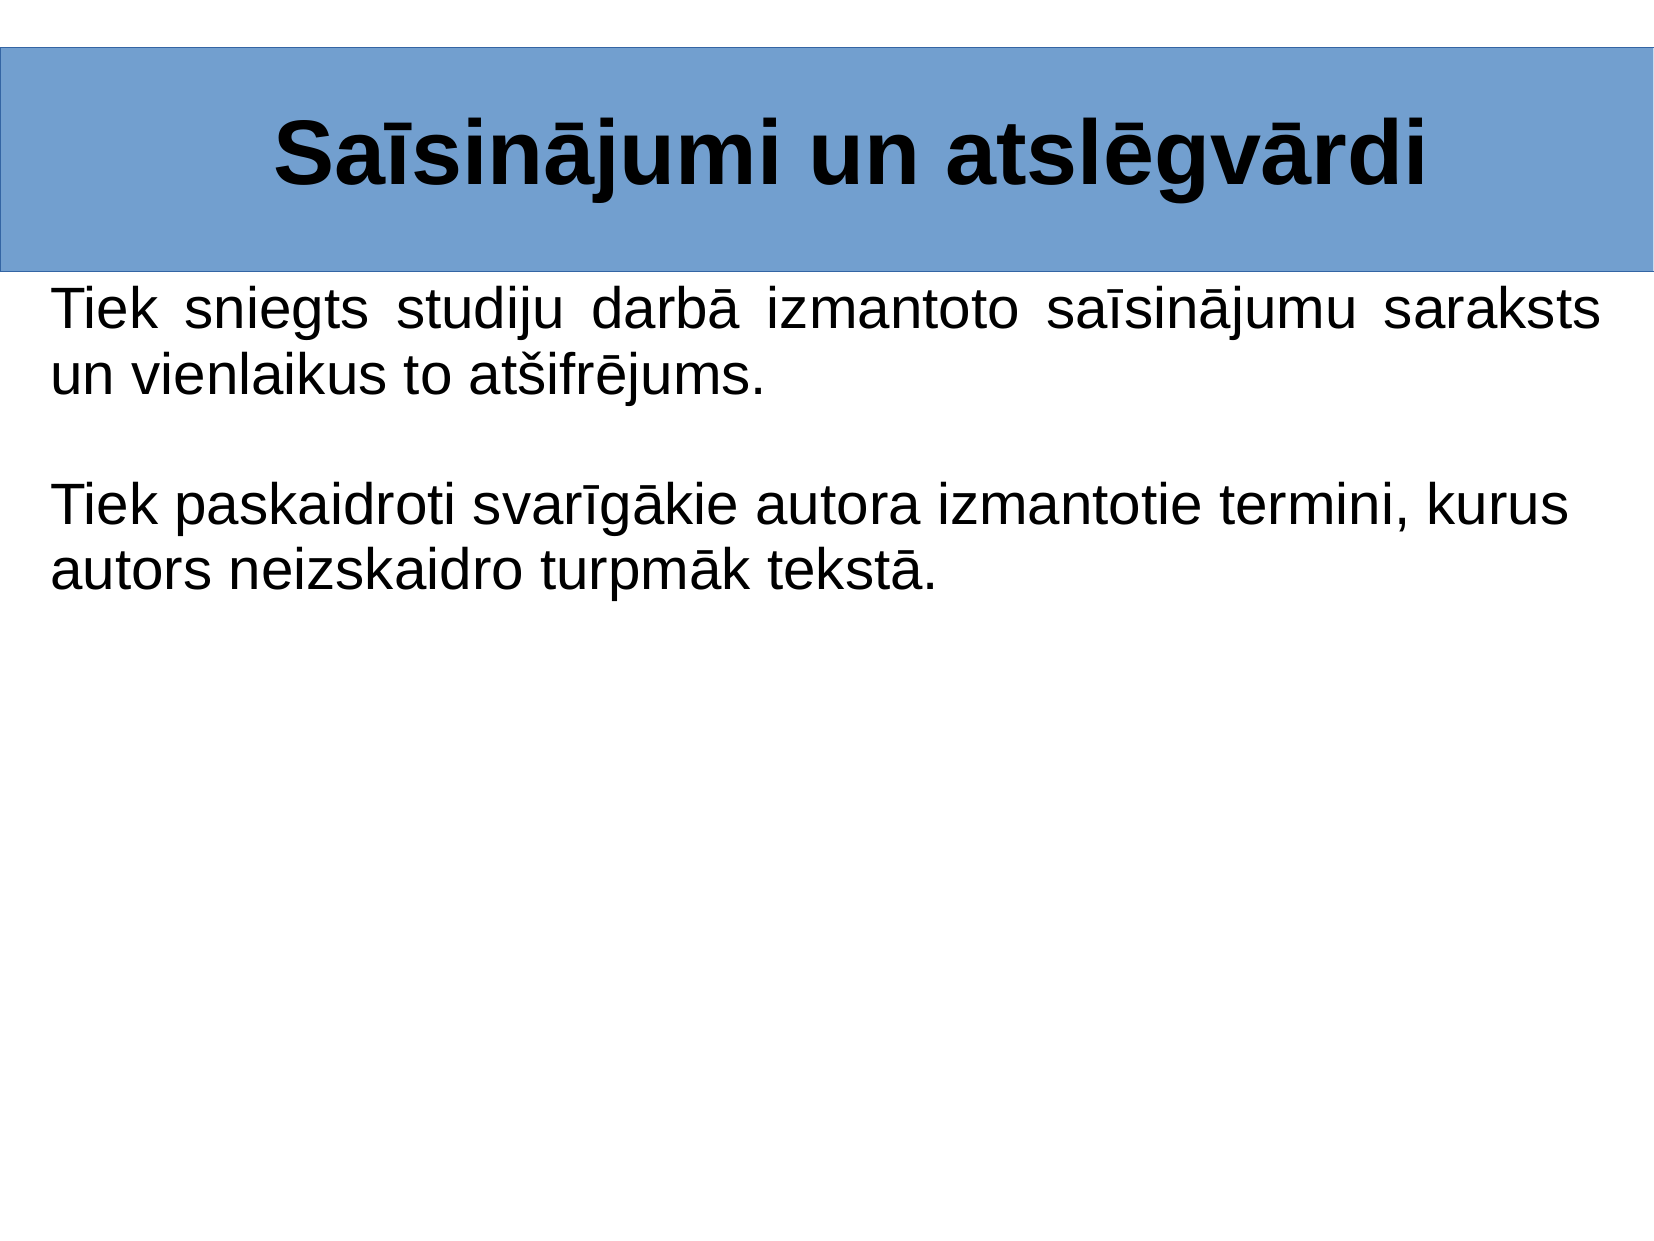

# Saīsinājumi un atslēgvārdi
Tiek sniegts studiju darbā izmantoto saīsinājumu saraksts un vienlaikus to atšifrējums.
Tiek paskaidroti svarīgākie autora izmantotie termini, kurus autors neizskaidro turpmāk tekstā.